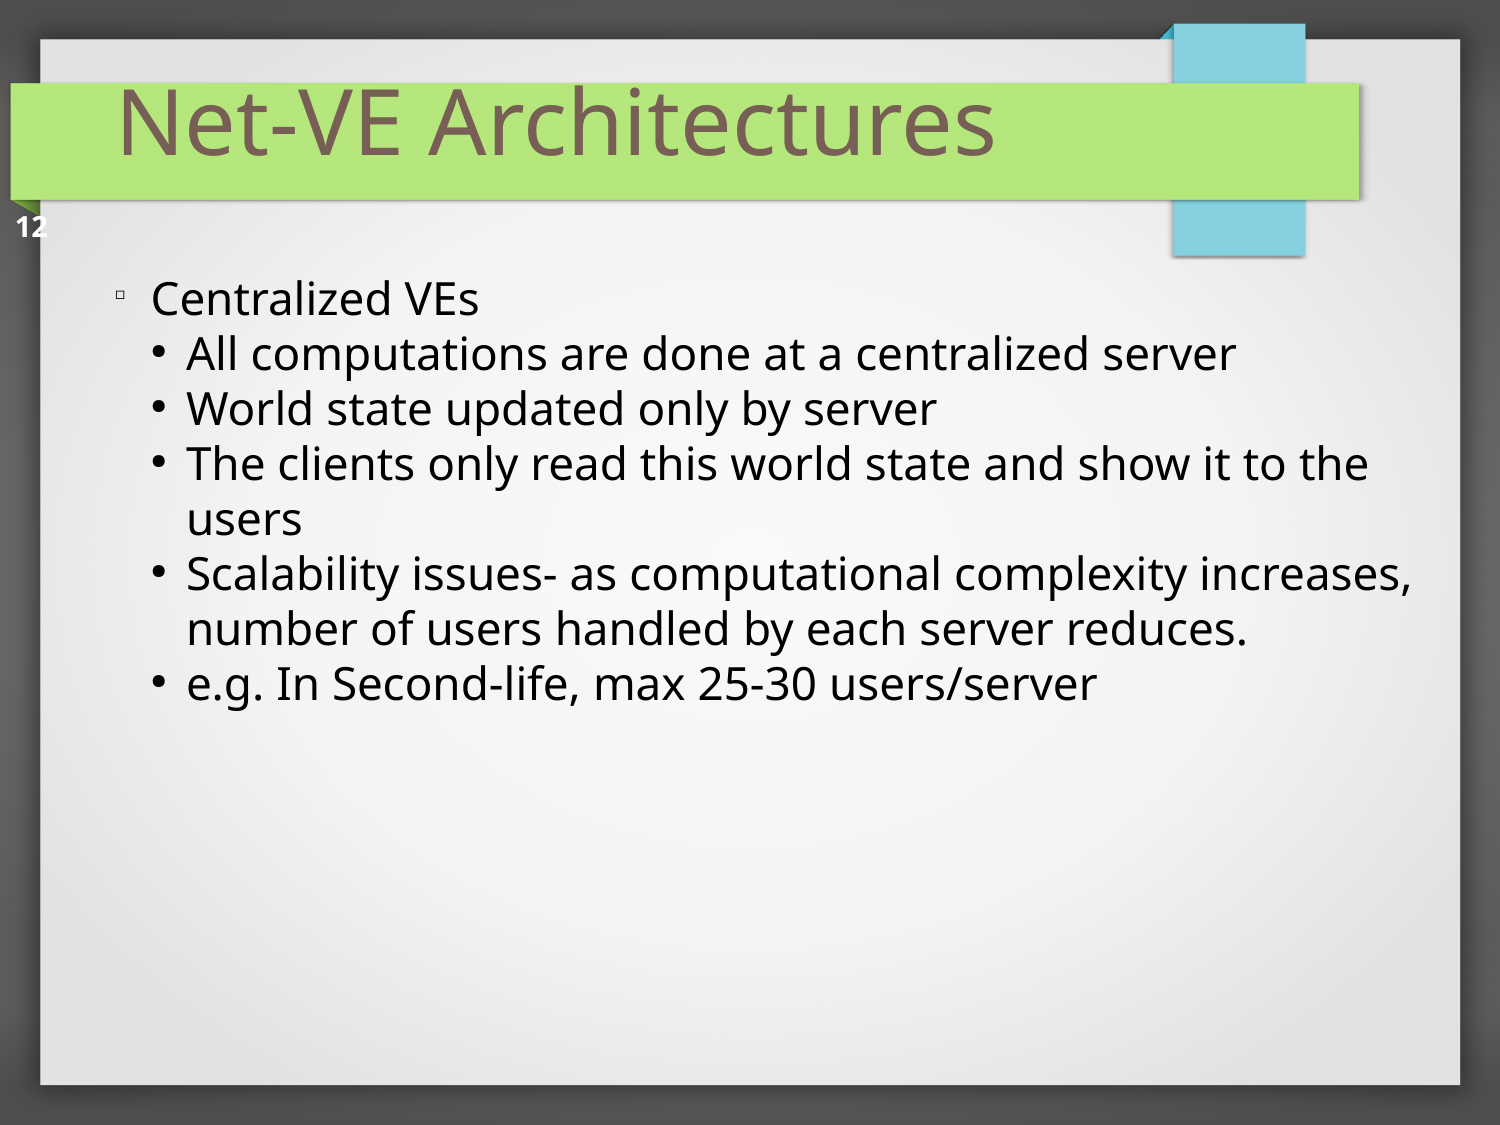

Net-VE Architectures
Centralized VEs
All computations are done at a centralized server
World state updated only by server
The clients only read this world state and show it to the users
Scalability issues- as computational complexity increases, number of users handled by each server reduces.
e.g. In Second-life, max 25-30 users/server